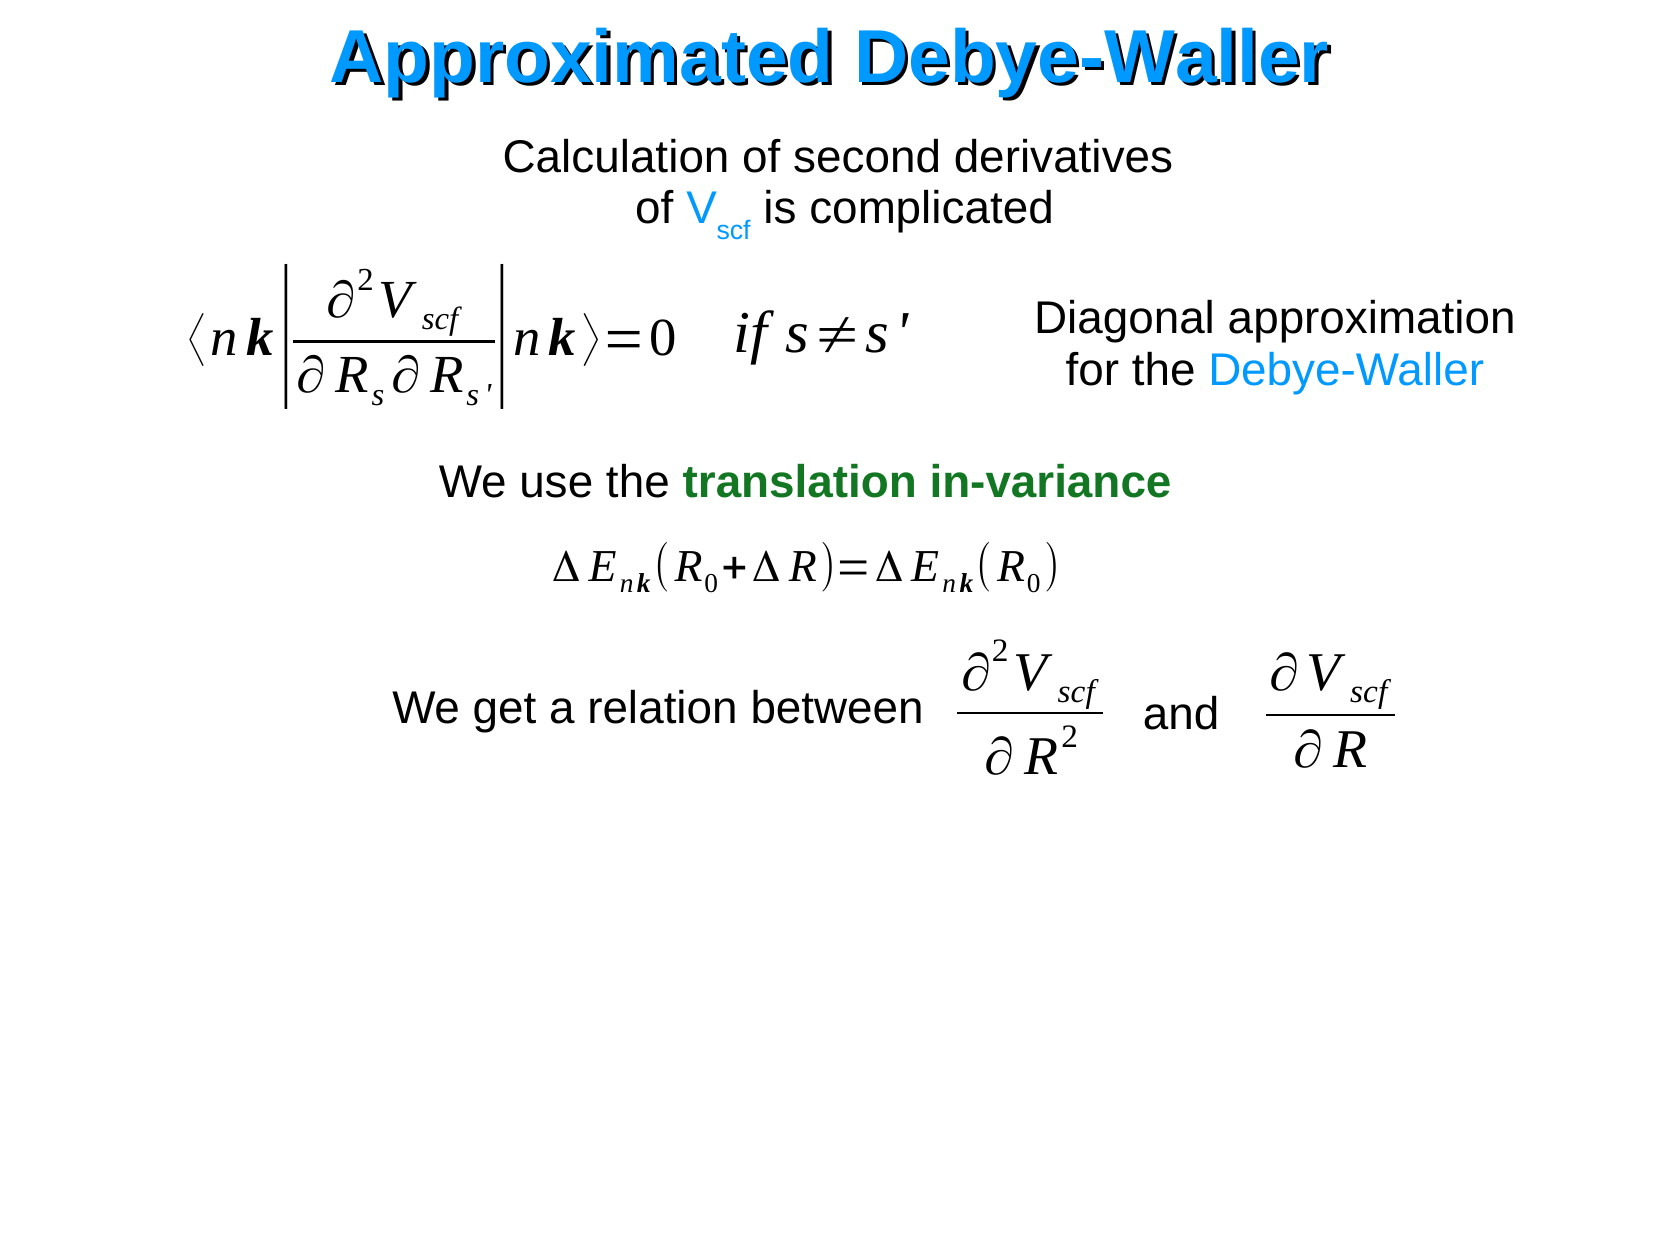

Approximated Debye-Waller
Calculation of second derivatives
of Vscf is complicated
Diagonal approximation
for the Debye-Waller
We use the translation in-variance
We get a relation between
and